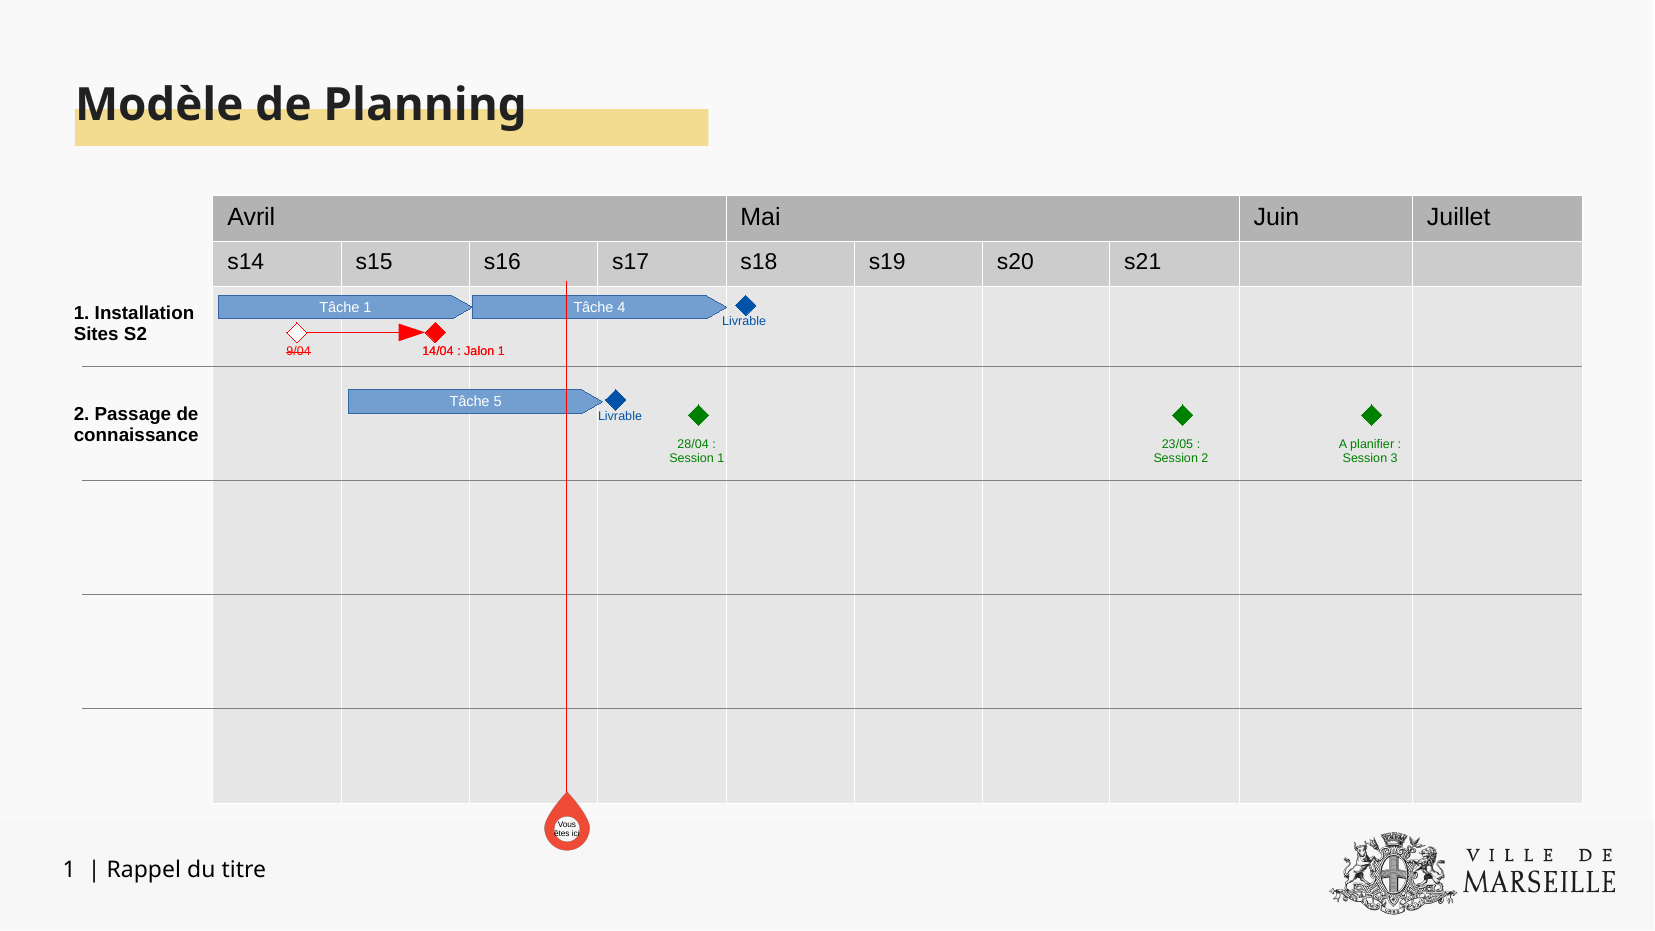

Modèle de Planning
| Avril | | | | Mai | | | | Juin | Juillet |
| --- | --- | --- | --- | --- | --- | --- | --- | --- | --- |
| s14 | s15 | s16 | s17 | s18 | s19 | s20 | s21 | | |
| | | | | | | | | | |
Vous êtes ici
1. Installation Sites S2
Tâche 1
Tâche 4
Livrable
9/04
14/04 : Jalon 1
14/04 : Jalon 1
Tâche 5
2. Passage de connaissance
Livrable
28/04 : Session 1
23/05 : Session 2
A planifier : Session 3
1 | Rappel du titre